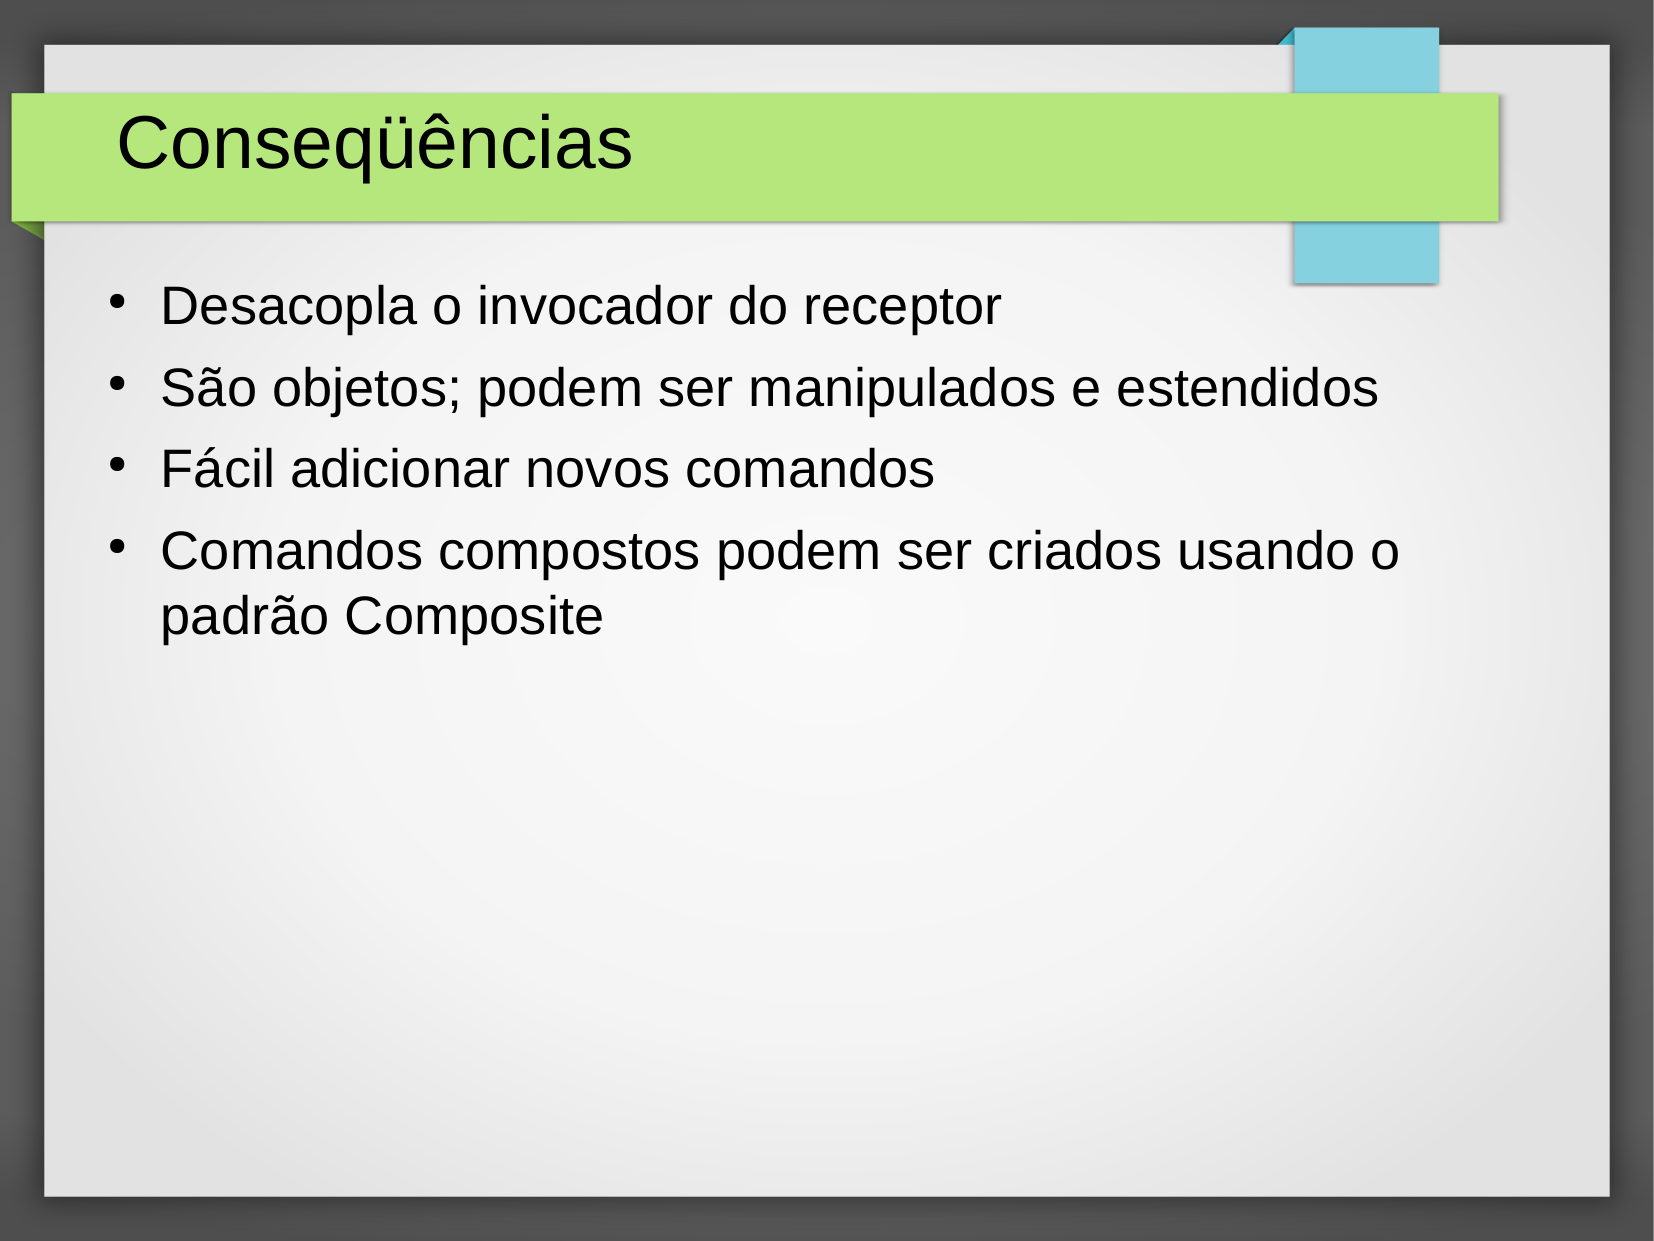

# Conseqüências
Desacopla o invocador do receptor
São objetos; podem ser manipulados e estendidos
Fácil adicionar novos comandos
Comandos compostos podem ser criados usando o padrão Composite